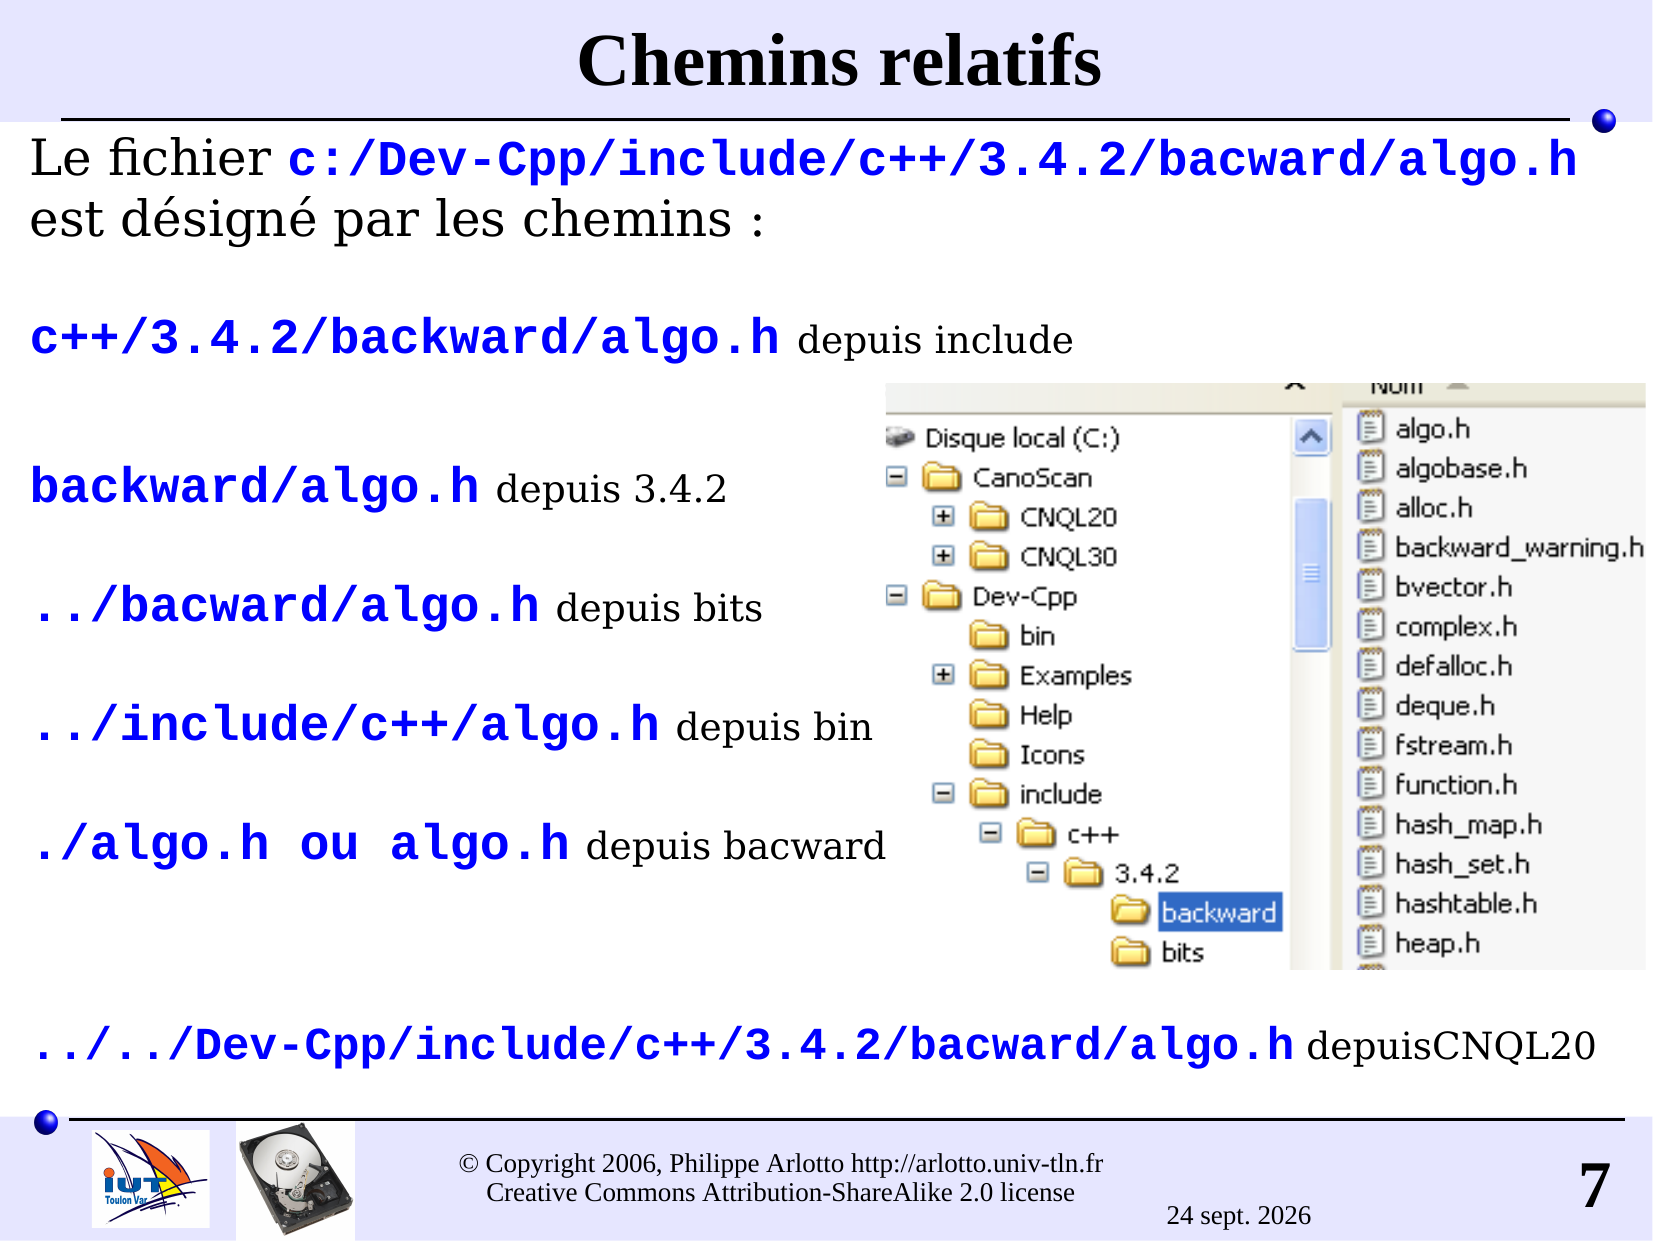

# Chemins relatifs
Le fichier c:/Dev-Cpp/include/c++/3.4.2/bacward/algo.h
est désigné par les chemins :
c++/3.4.2/backward/algo.h depuis include
backward/algo.h depuis 3.4.2
../bacward/algo.h depuis bits
../include/c++/algo.h depuis bin
./algo.h ou algo.h depuis bacward
../../Dev-Cpp/include/c++/3.4.2/bacward/algo.h depuisCNQL20